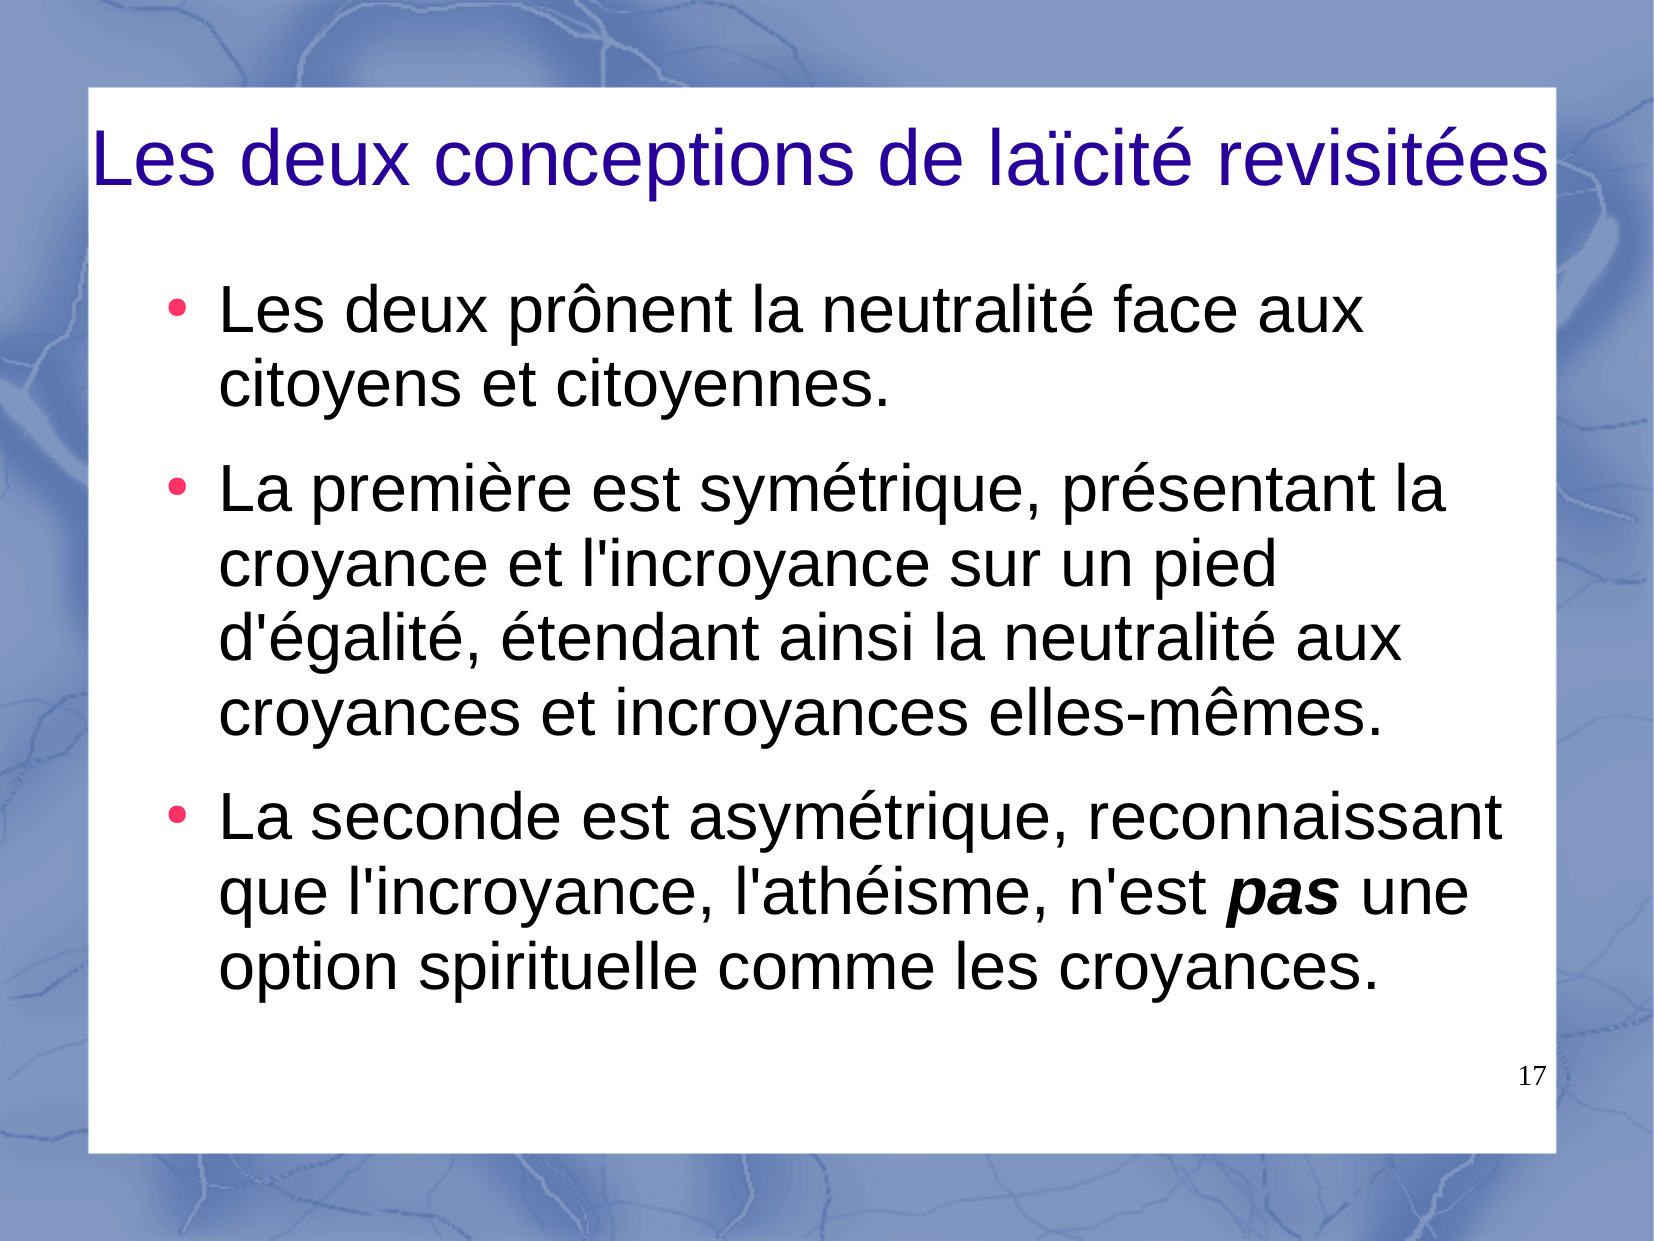

# Les deux conceptions de laïcité revisitées
Les deux prônent la neutralité face aux citoyens et citoyennes.
La première est symétrique, présentant la croyance et l'incroyance sur un pied d'égalité, étendant ainsi la neutralité aux croyances et incroyances elles-mêmes.
La seconde est asymétrique, reconnaissant que l'incroyance, l'athéisme, n'est pas une option spirituelle comme les croyances.
17